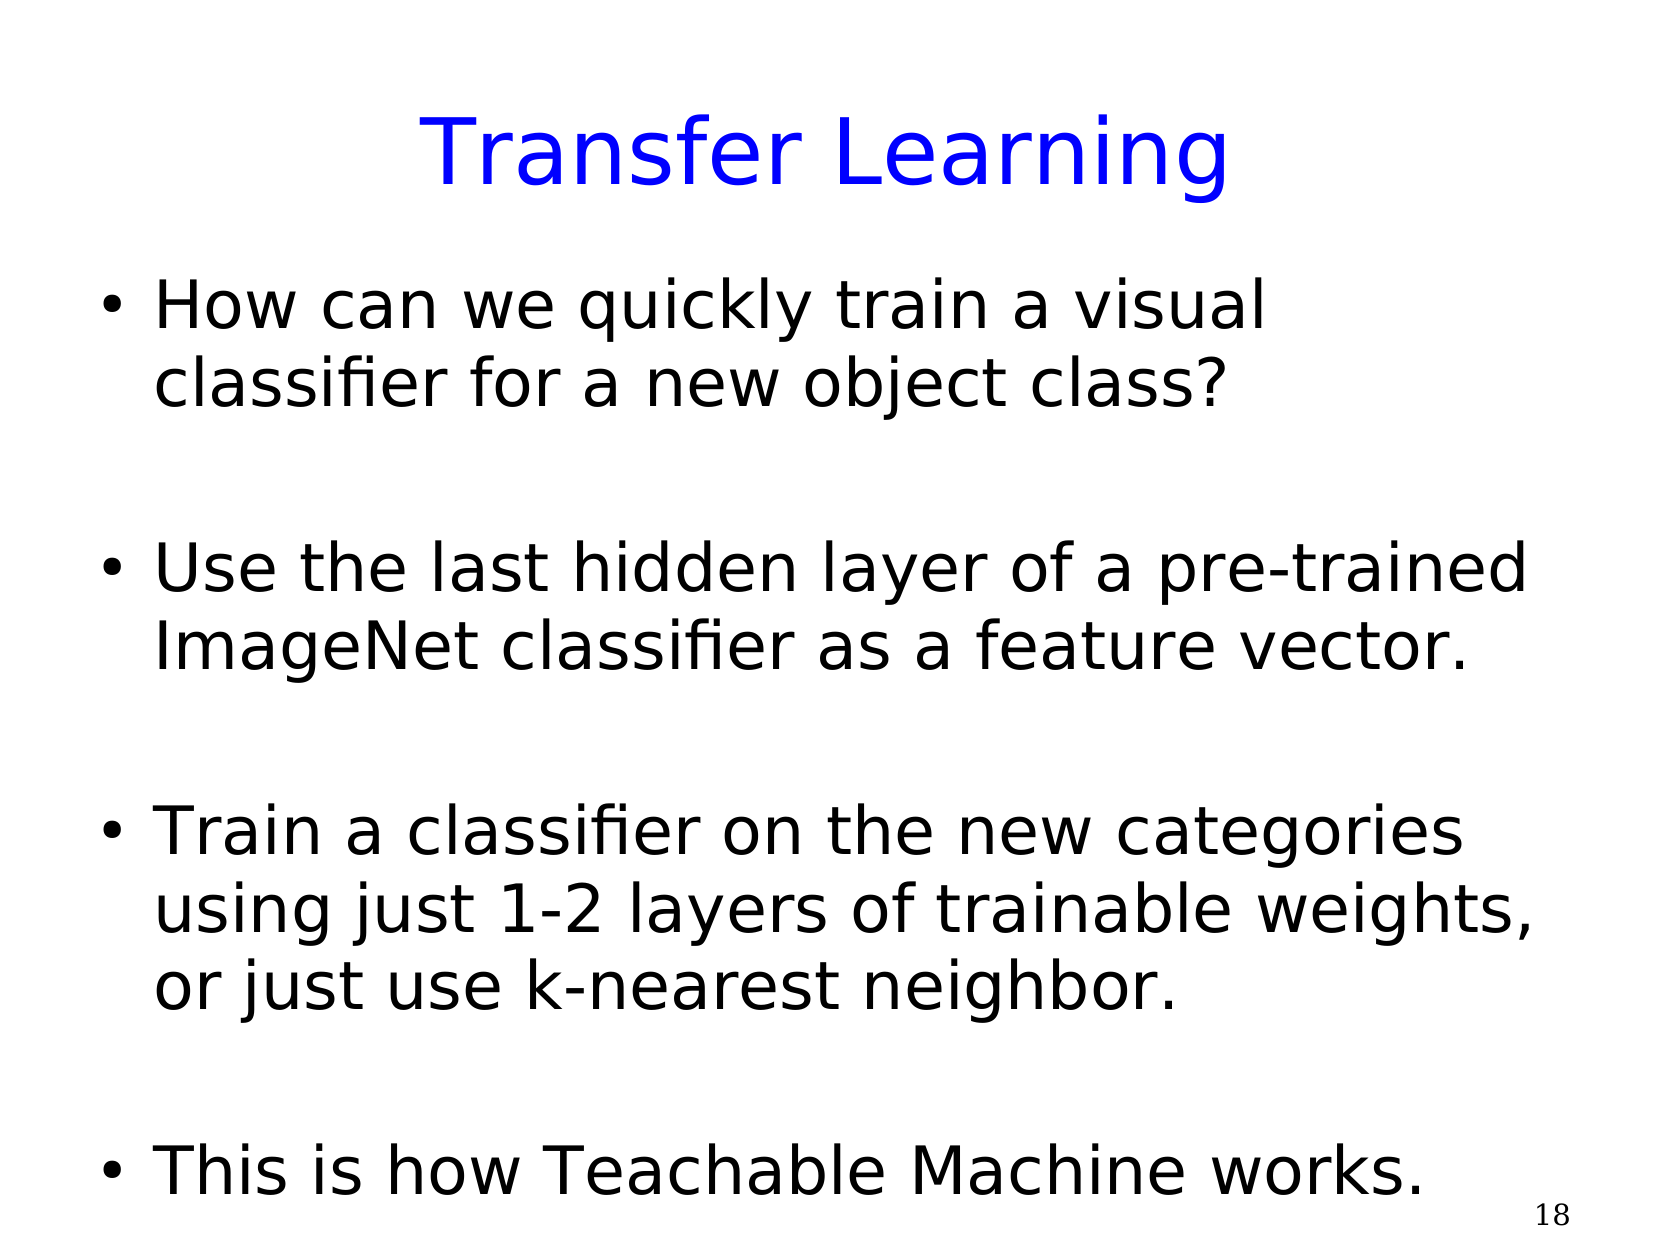

# Transfer Learning
How can we quickly train a visual classifier for a new object class?
Use the last hidden layer of a pre-trained ImageNet classifier as a feature vector.
Train a classifier on the new categories using just 1-2 layers of trainable weights, or just use k-nearest neighbor.
This is how Teachable Machine works.
18